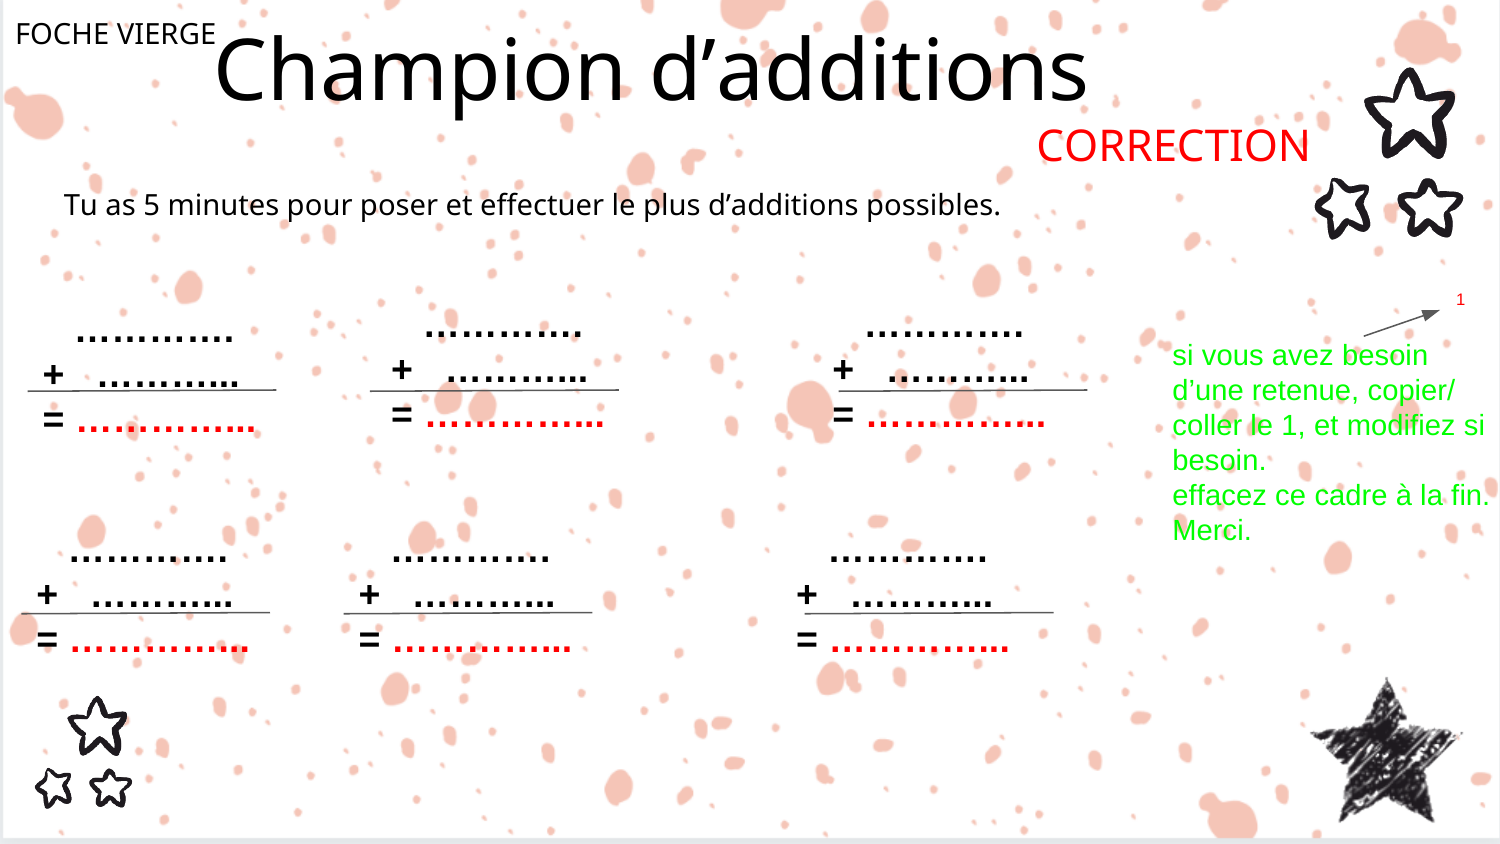

FOCHE VIERGE
Champion d’additions
CORRECTION
Tu as 5 minutes pour poser et effectuer le plus d’additions possibles.
1
 ………….
+ ………...
= …………...
 ………….
+ ………...
= …………...
 ………….
+ ………...
= …………...
si vous avez besoin d’une retenue, copier/ coller le 1, et modifiez si besoin.
effacez ce cadre à la fin.
Merci.
 ………….
+ ………...
= …………...
 ………….
+ ………...
= …………...
 ………….
+ ………...
= …………...